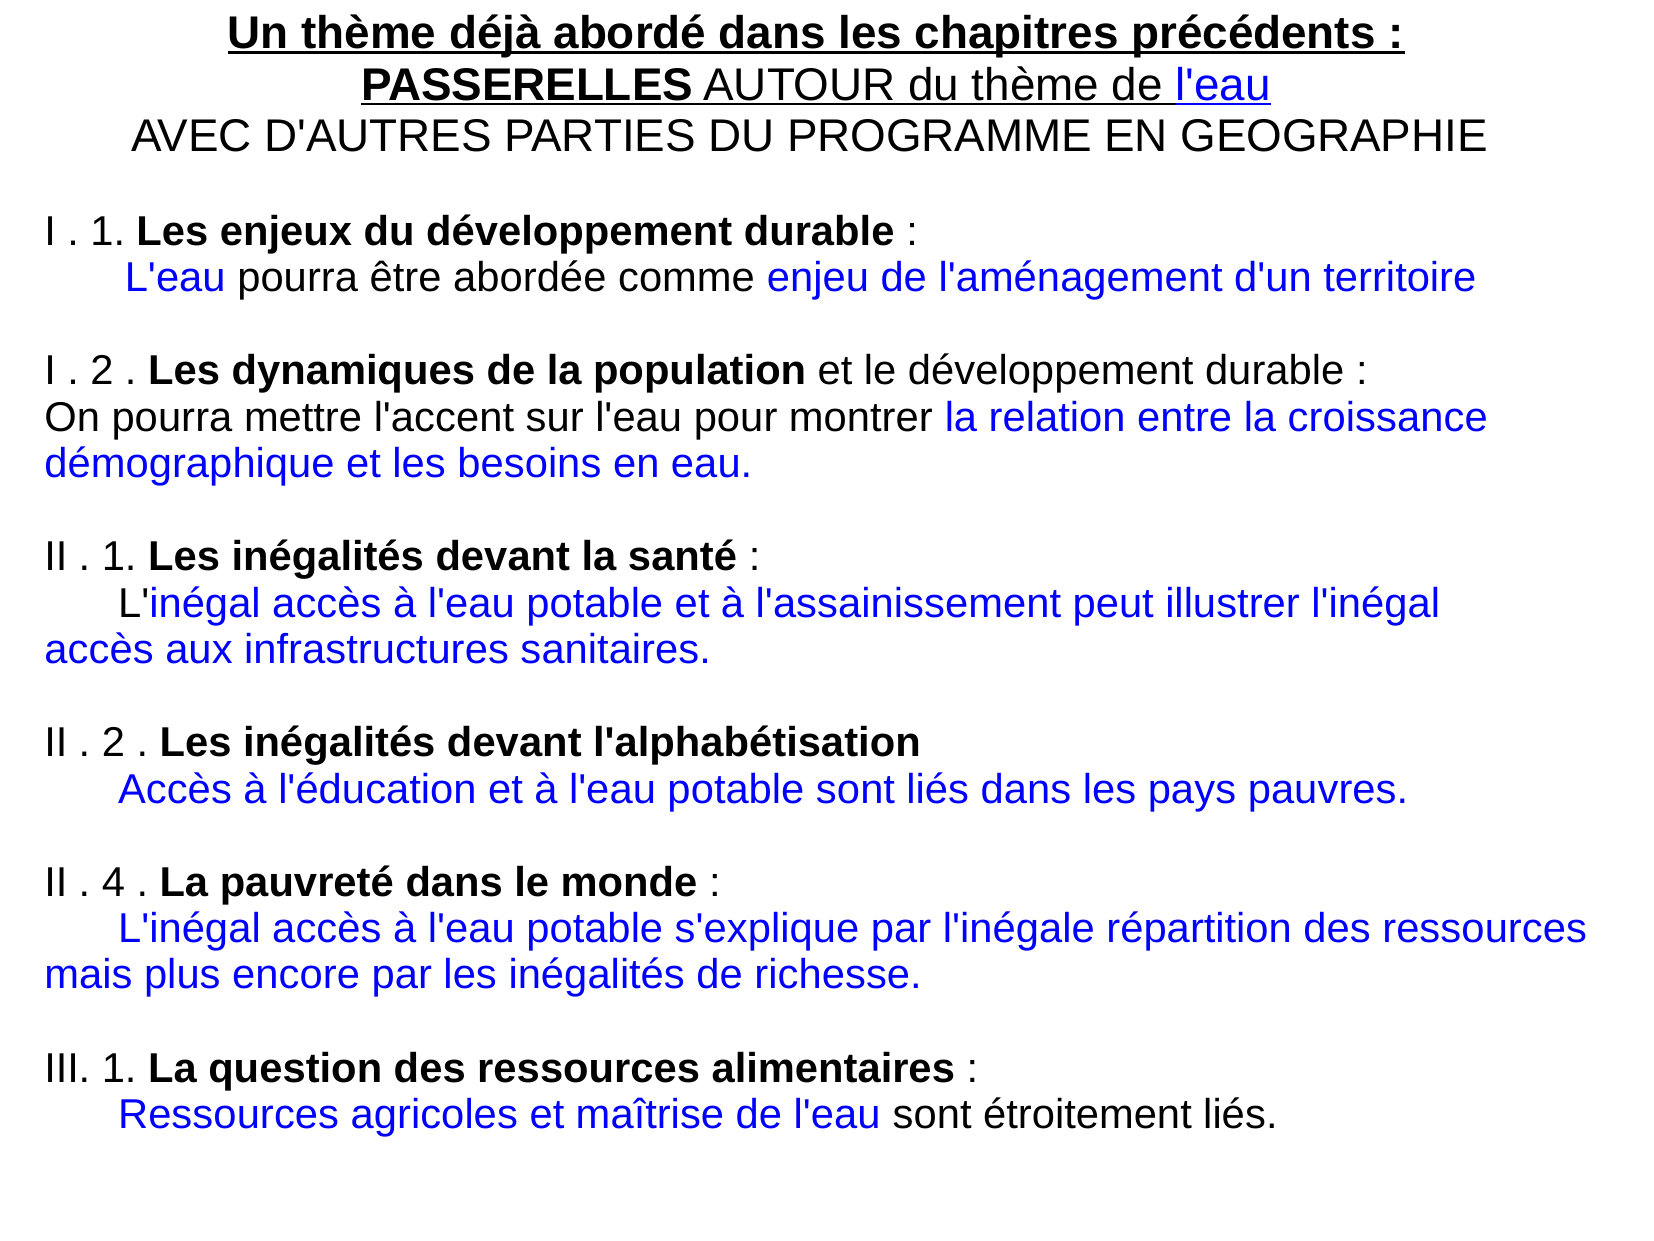

Un thème déjà abordé dans les chapitres précédents :
PASSERELLES AUTOUR du thème de l'eau
AVEC D'AUTRES PARTIES DU PROGRAMME EN GEOGRAPHIE
I . 1. Les enjeux du développement durable :
 L'eau pourra être abordée comme enjeu de l'aménagement d'un territoire
I . 2 . Les dynamiques de la population et le développement durable :
On pourra mettre l'accent sur l'eau pour montrer la relation entre la croissance démographique et les besoins en eau.
II . 1. Les inégalités devant la santé :
 	L'inégal accès à l'eau potable et à l'assainissement peut illustrer l'inégal
accès aux infrastructures sanitaires.
II . 2 . Les inégalités devant l'alphabétisation
 	Accès à l'éducation et à l'eau potable sont liés dans les pays pauvres.
II . 4 . La pauvreté dans le monde :
 	L'inégal accès à l'eau potable s'explique par l'inégale répartition des ressources mais plus encore par les inégalités de richesse.
III. 1. La question des ressources alimentaires :
 	Ressources agricoles et maîtrise de l'eau sont étroitement liés.